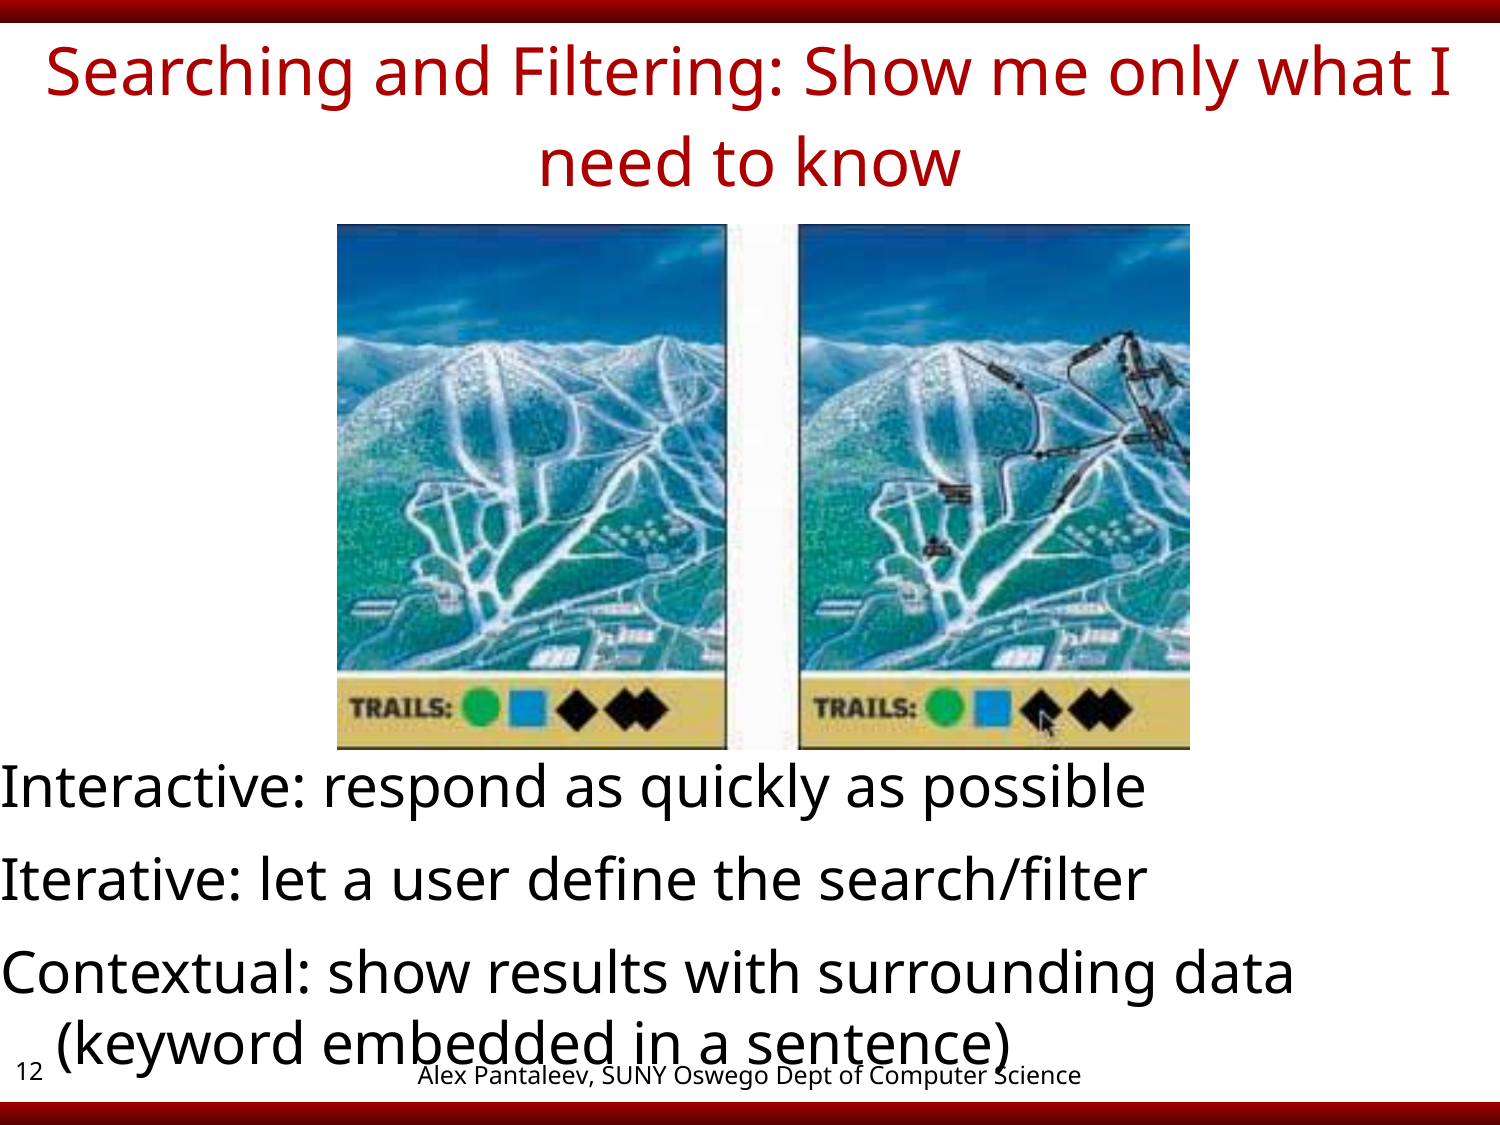

# Searching and Filtering: Show me only what I need to know
Interactive: respond as quickly as possible
Iterative: let a user define the search/filter
Contextual: show results with surrounding data (keyword embedded in a sentence)
12